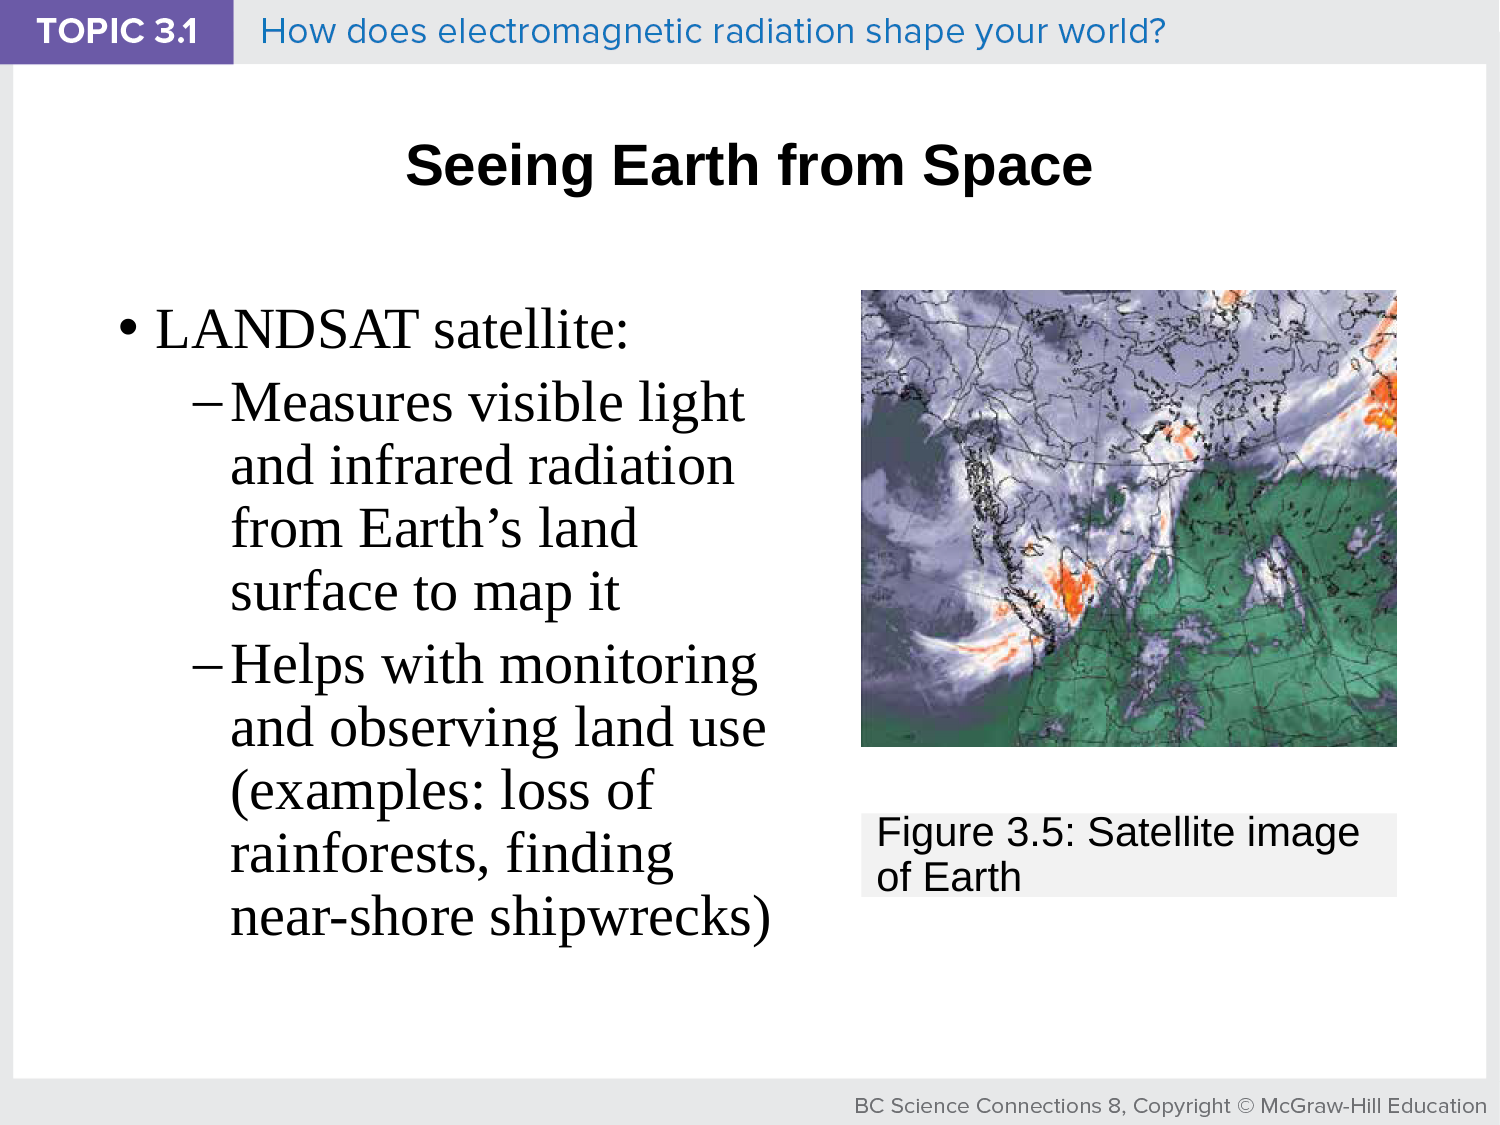

# Seeing Earth from Space
LANDSAT satellite:
Measures visible light and infrared radiation from Earth’s land surface to map it
Helps with monitoring and observing land use (examples: loss of rainforests, finding near-shore shipwrecks)
Figure 3.5: Satellite image of Earth